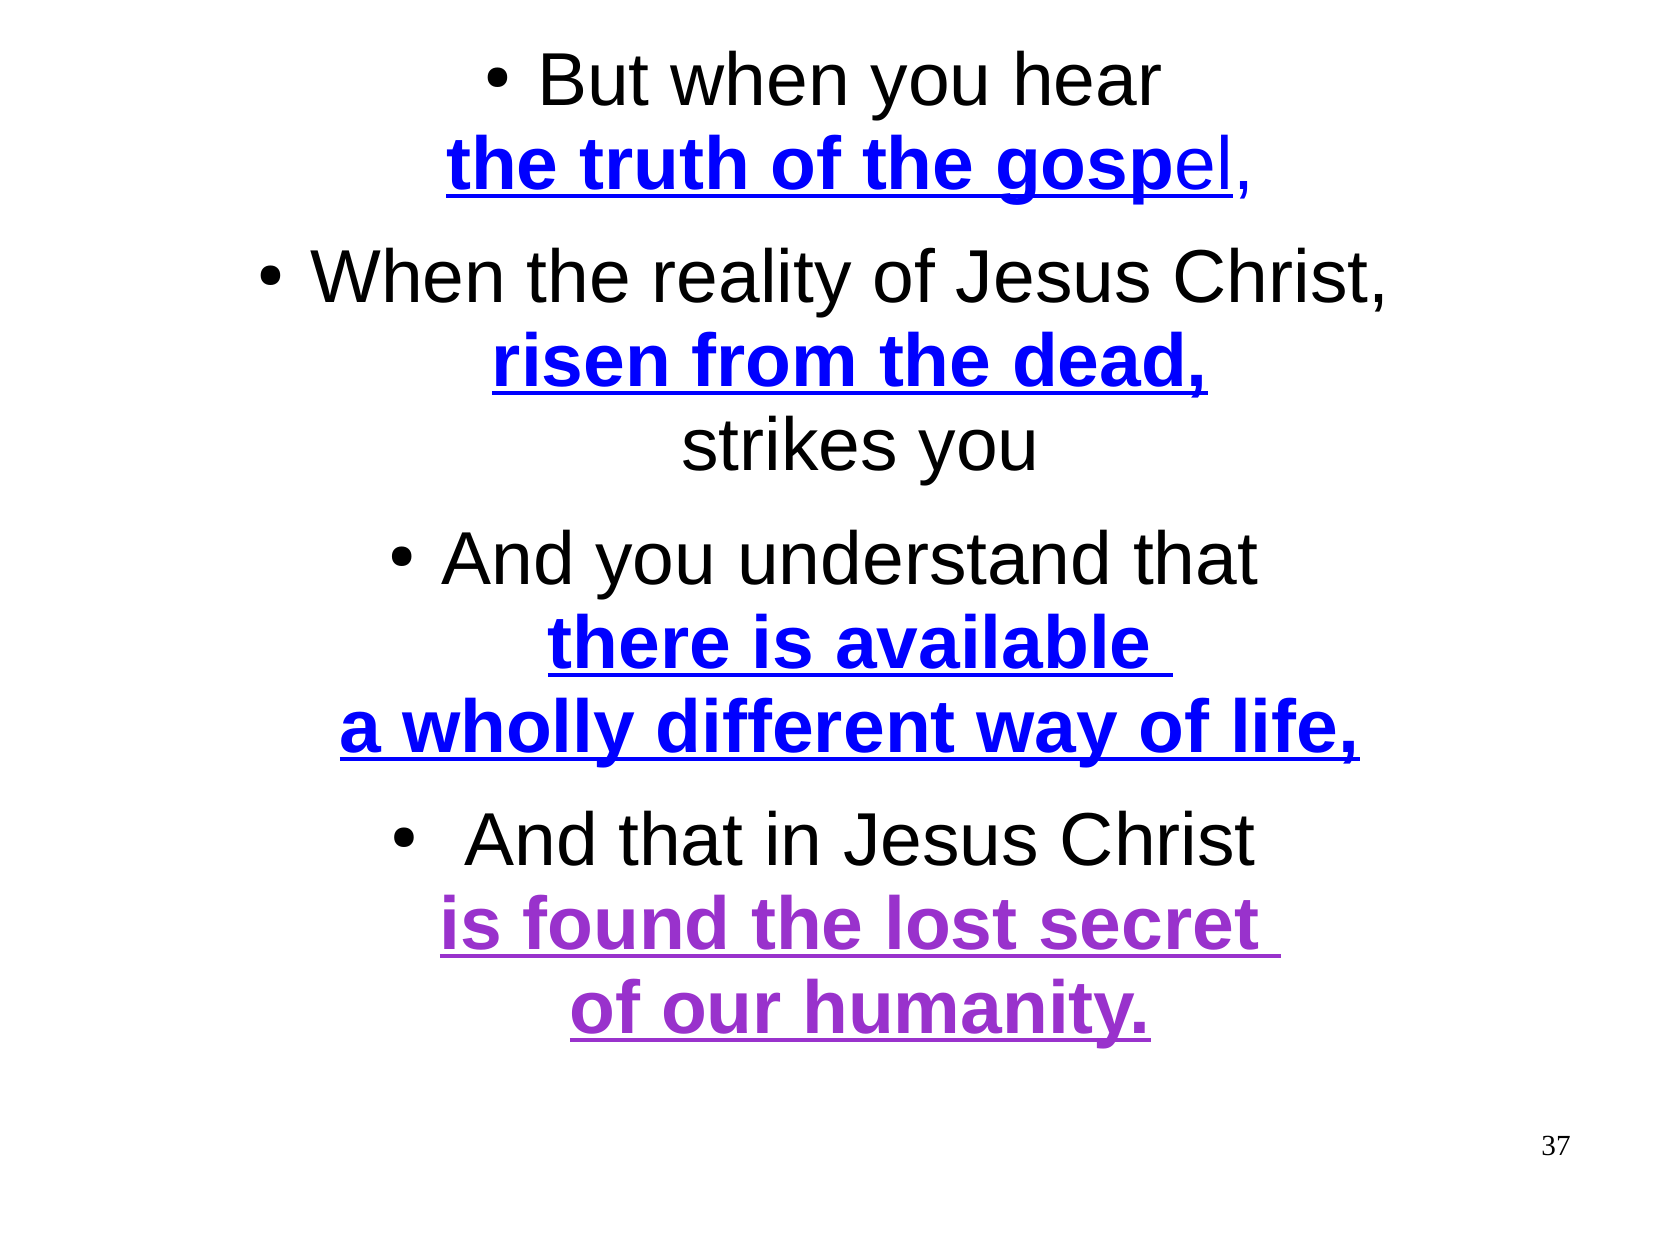

# But when you hear the truth of the gospel,
When the reality of Jesus Christ,
risen from the dead,
strikes you
And you understand that
there is available
a wholly different way of life,
 And that in Jesus Christ
is found the lost secret
of our humanity.
37